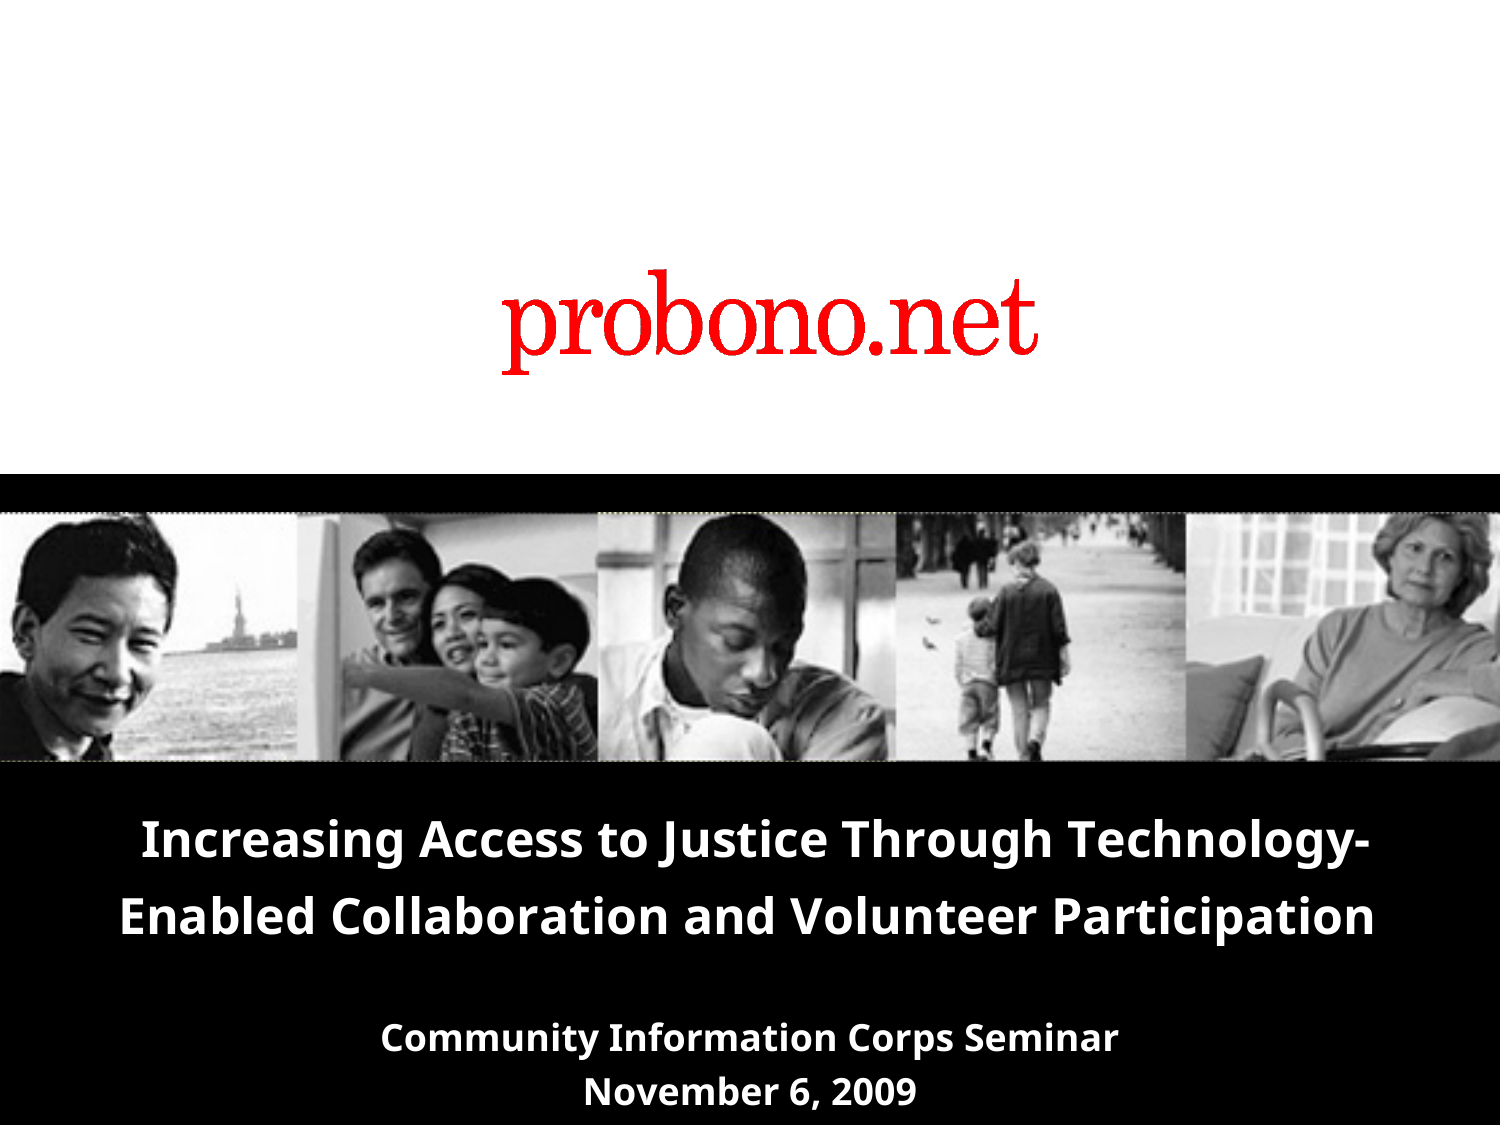

Increasing Access to Justice Through Technology-Enabled Collaboration and Volunteer Participation
Community Information Corps Seminar
November 6, 2009